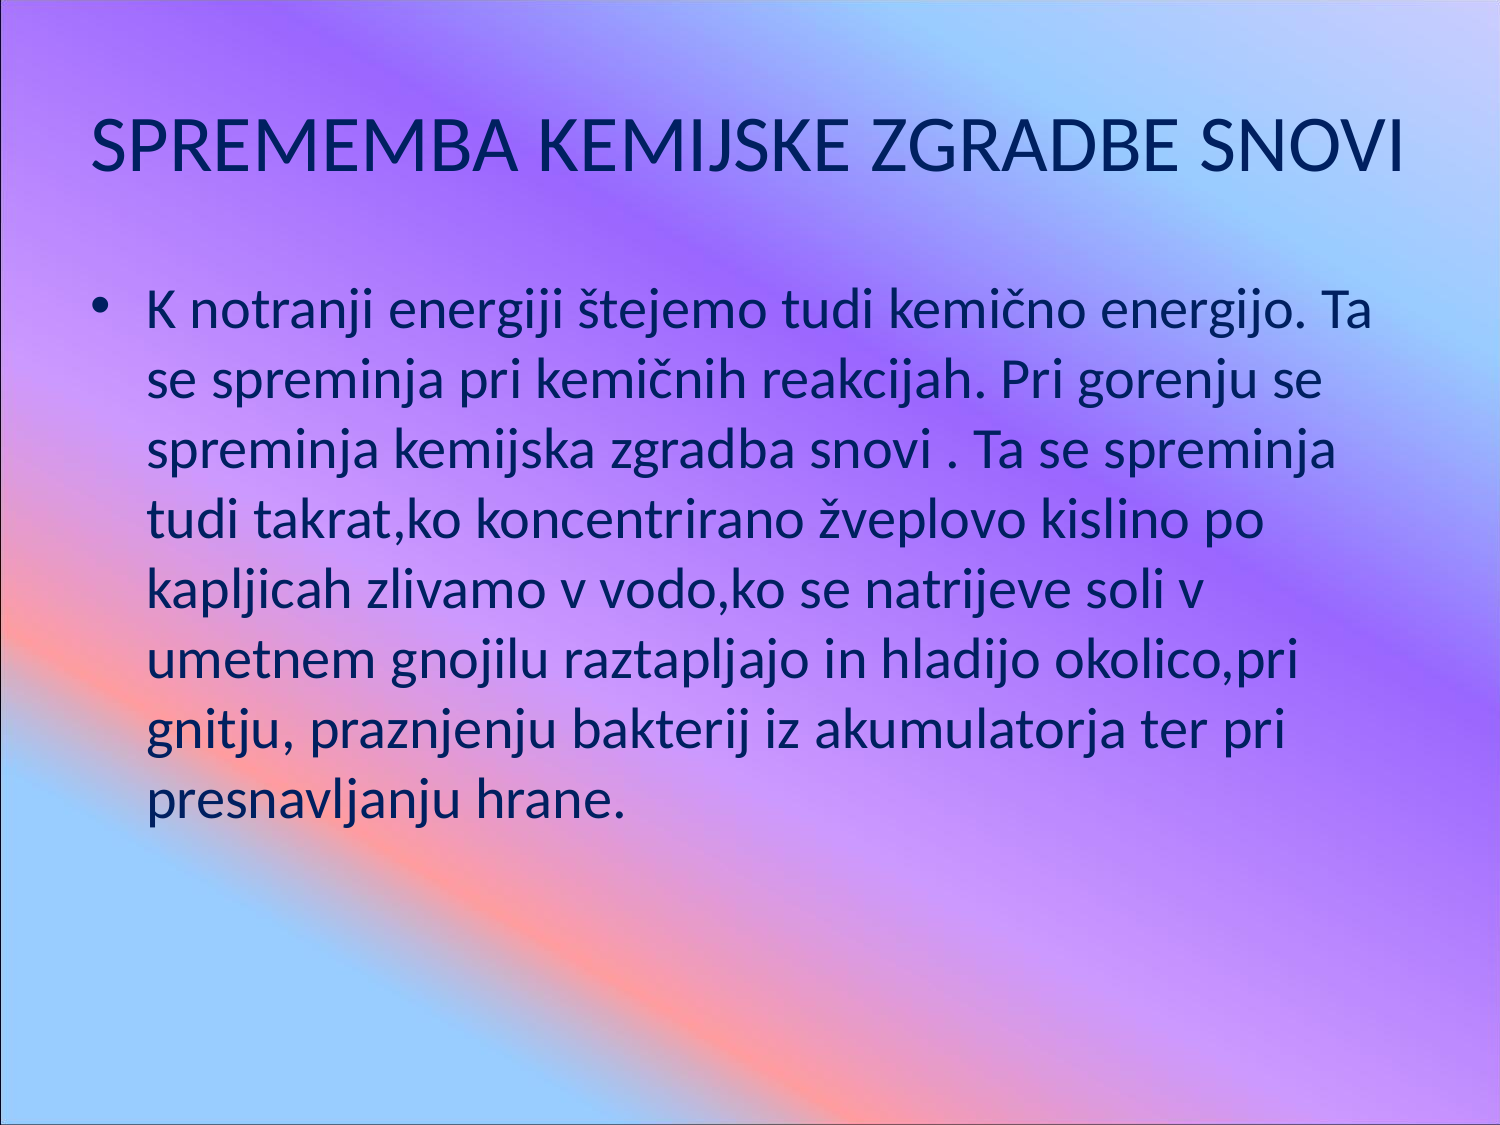

# SPREMEMBA KEMIJSKE ZGRADBE SNOVI
K notranji energiji štejemo tudi kemično energijo. Ta se spreminja pri kemičnih reakcijah. Pri gorenju se spreminja kemijska zgradba snovi . Ta se spreminja tudi takrat,ko koncentrirano žveplovo kislino po kapljicah zlivamo v vodo,ko se natrijeve soli v umetnem gnojilu raztapljajo in hladijo okolico,pri gnitju, praznjenju bakterij iz akumulatorja ter pri presnavljanju hrane.